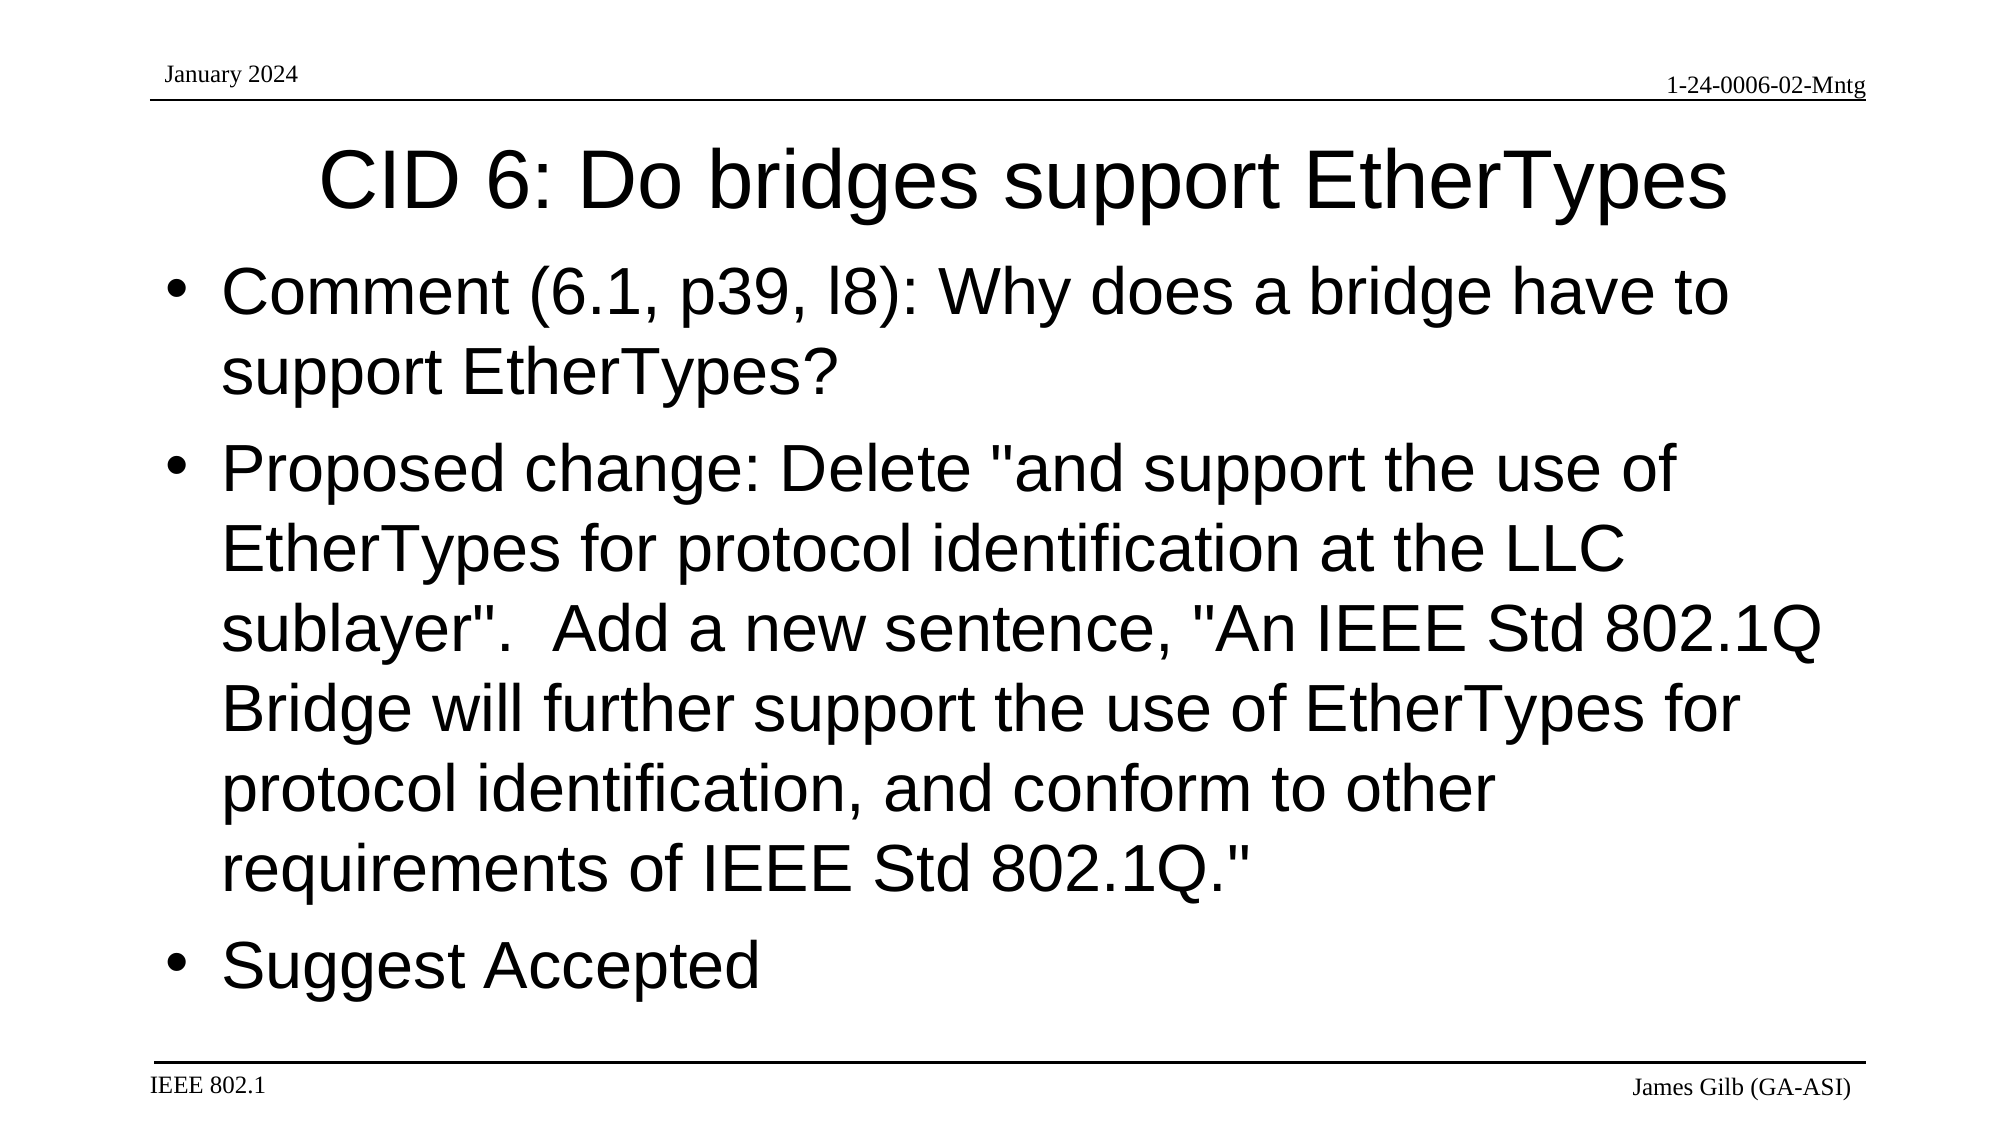

# CID 6: Do bridges support EtherTypes
Comment (6.1, p39, l8): Why does a bridge have to support EtherTypes?
Proposed change: Delete "and support the use of EtherTypes for protocol identification at the LLC sublayer". Add a new sentence, "An IEEE Std 802.1Q Bridge will further support the use of EtherTypes for protocol identification, and conform to other requirements of IEEE Std 802.1Q."
Suggest Accepted